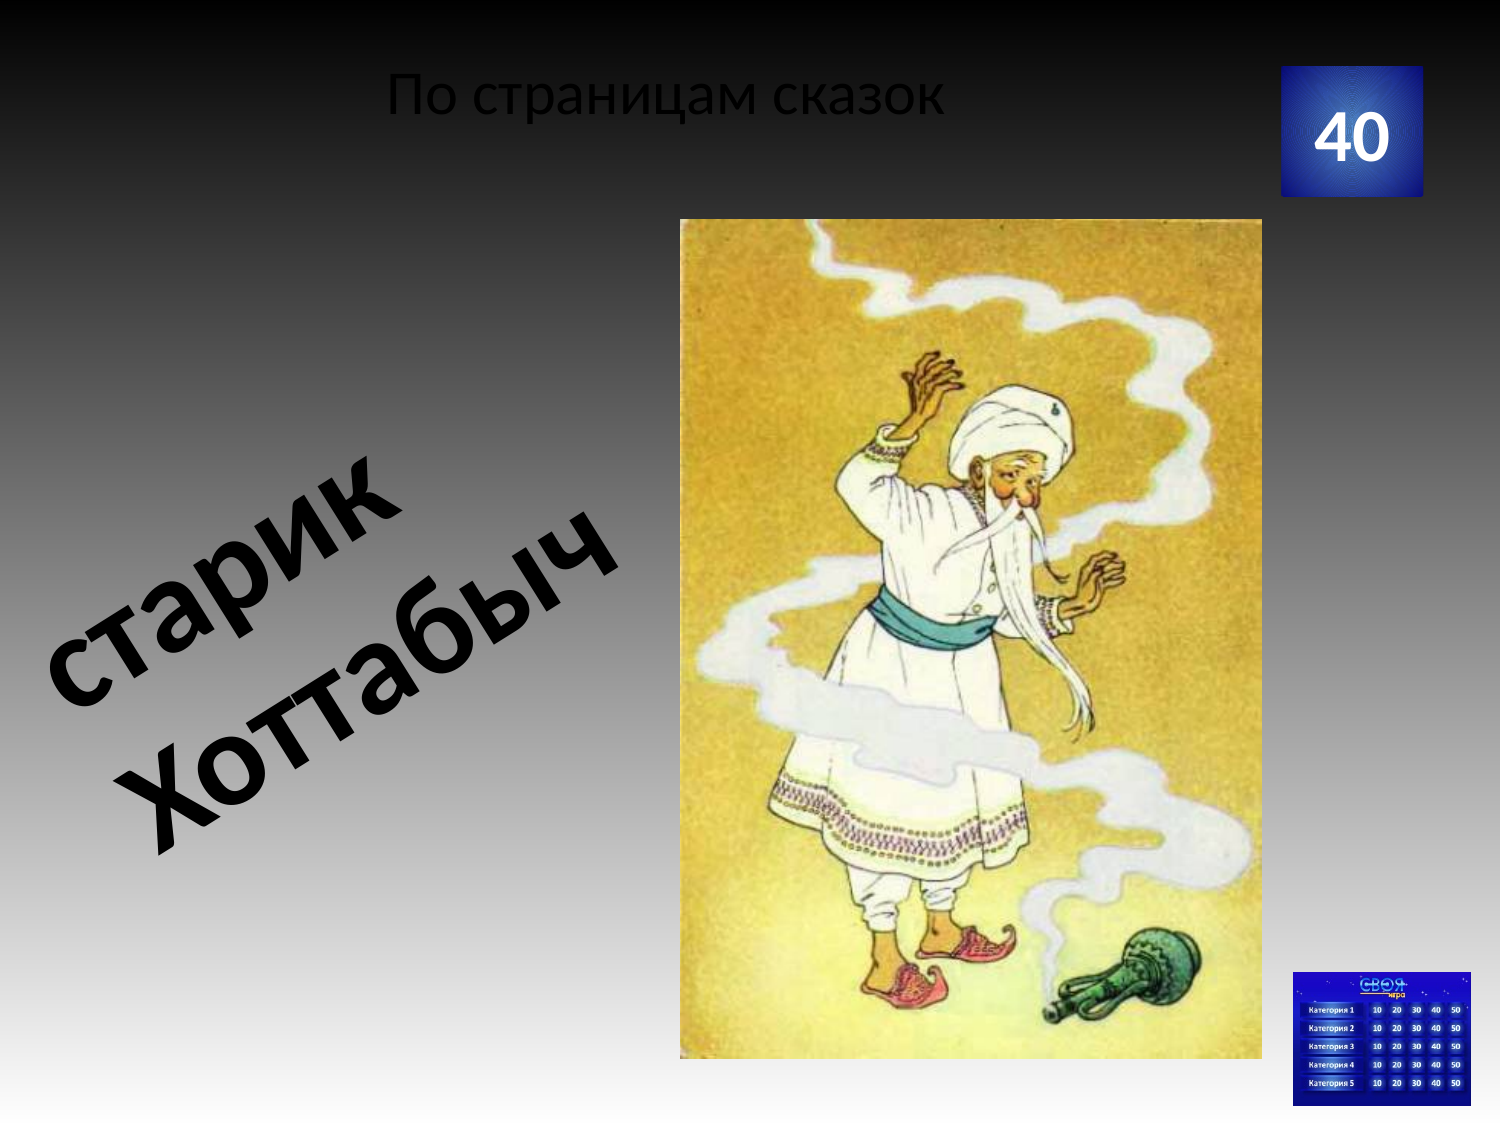

# По страницам сказок
40
старик Хоттабыч